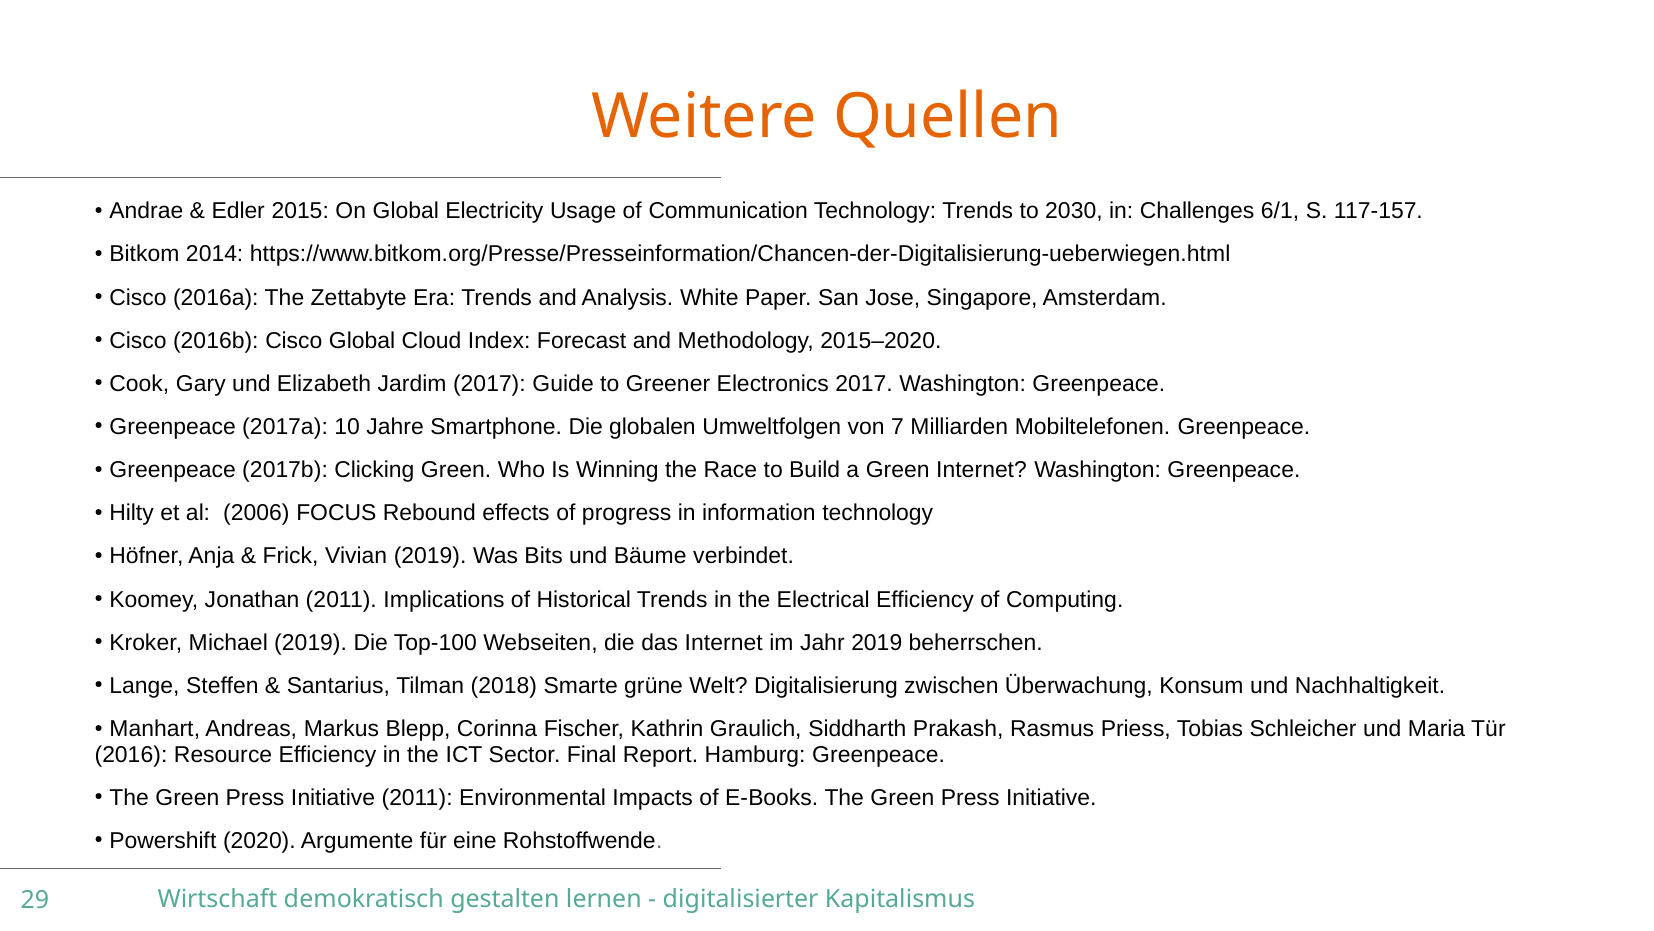

# Weitere Quellen
 Andrae & Edler 2015: On Global Electricity Usage of Communication Technology: Trends to 2030, in: Challenges 6/1, S. 117-157.
 Bitkom 2014: https://www.bitkom.org/Presse/Presseinformation/Chancen-der-Digitalisierung-ueberwiegen.html
 Cisco (2016a): The Zettabyte Era: Trends and Analysis. White Paper. San Jose, Singapore, Amsterdam.
 Cisco (2016b): Cisco Global Cloud Index: Forecast and Methodology, 2015–2020.
 Cook, Gary und Elizabeth Jardim (2017): Guide to Greener Electronics 2017. Washington: Greenpeace.
 Greenpeace (2017a): 10 Jahre Smartphone. Die globalen Umweltfolgen von 7 Milliarden Mobiltelefonen. Greenpeace.
 Greenpeace (2017b): Clicking Green. Who Is Winning the Race to Build a Green Internet? Washington: Greenpeace.
 Hilty et al: (2006) FOCUS Rebound effects of progress in information technology
 Höfner, Anja & Frick, Vivian (2019). Was Bits und Bäume verbindet.
 Koomey, Jonathan (2011). Implications of Historical Trends in the Electrical Efficiency of Computing.
 Kroker, Michael (2019). Die Top-100 Webseiten, die das Internet im Jahr 2019 beherrschen.
 Lange, Steffen & Santarius, Tilman (2018) Smarte grüne Welt? Digitalisierung zwischen Überwachung, Konsum und Nachhaltigkeit.
 Manhart, Andreas, Markus Blepp, Corinna Fischer, Kathrin Graulich, Siddharth Prakash, Rasmus Priess, Tobias Schleicher und Maria Tür (2016): Resource Efficiency in the ICT Sector. Final Report. Hamburg: Greenpeace.
 The Green Press Initiative (2011): Environmental Impacts of E-Books. The Green Press Initiative.
 Powershift (2020). Argumente für eine Rohstoffwende.